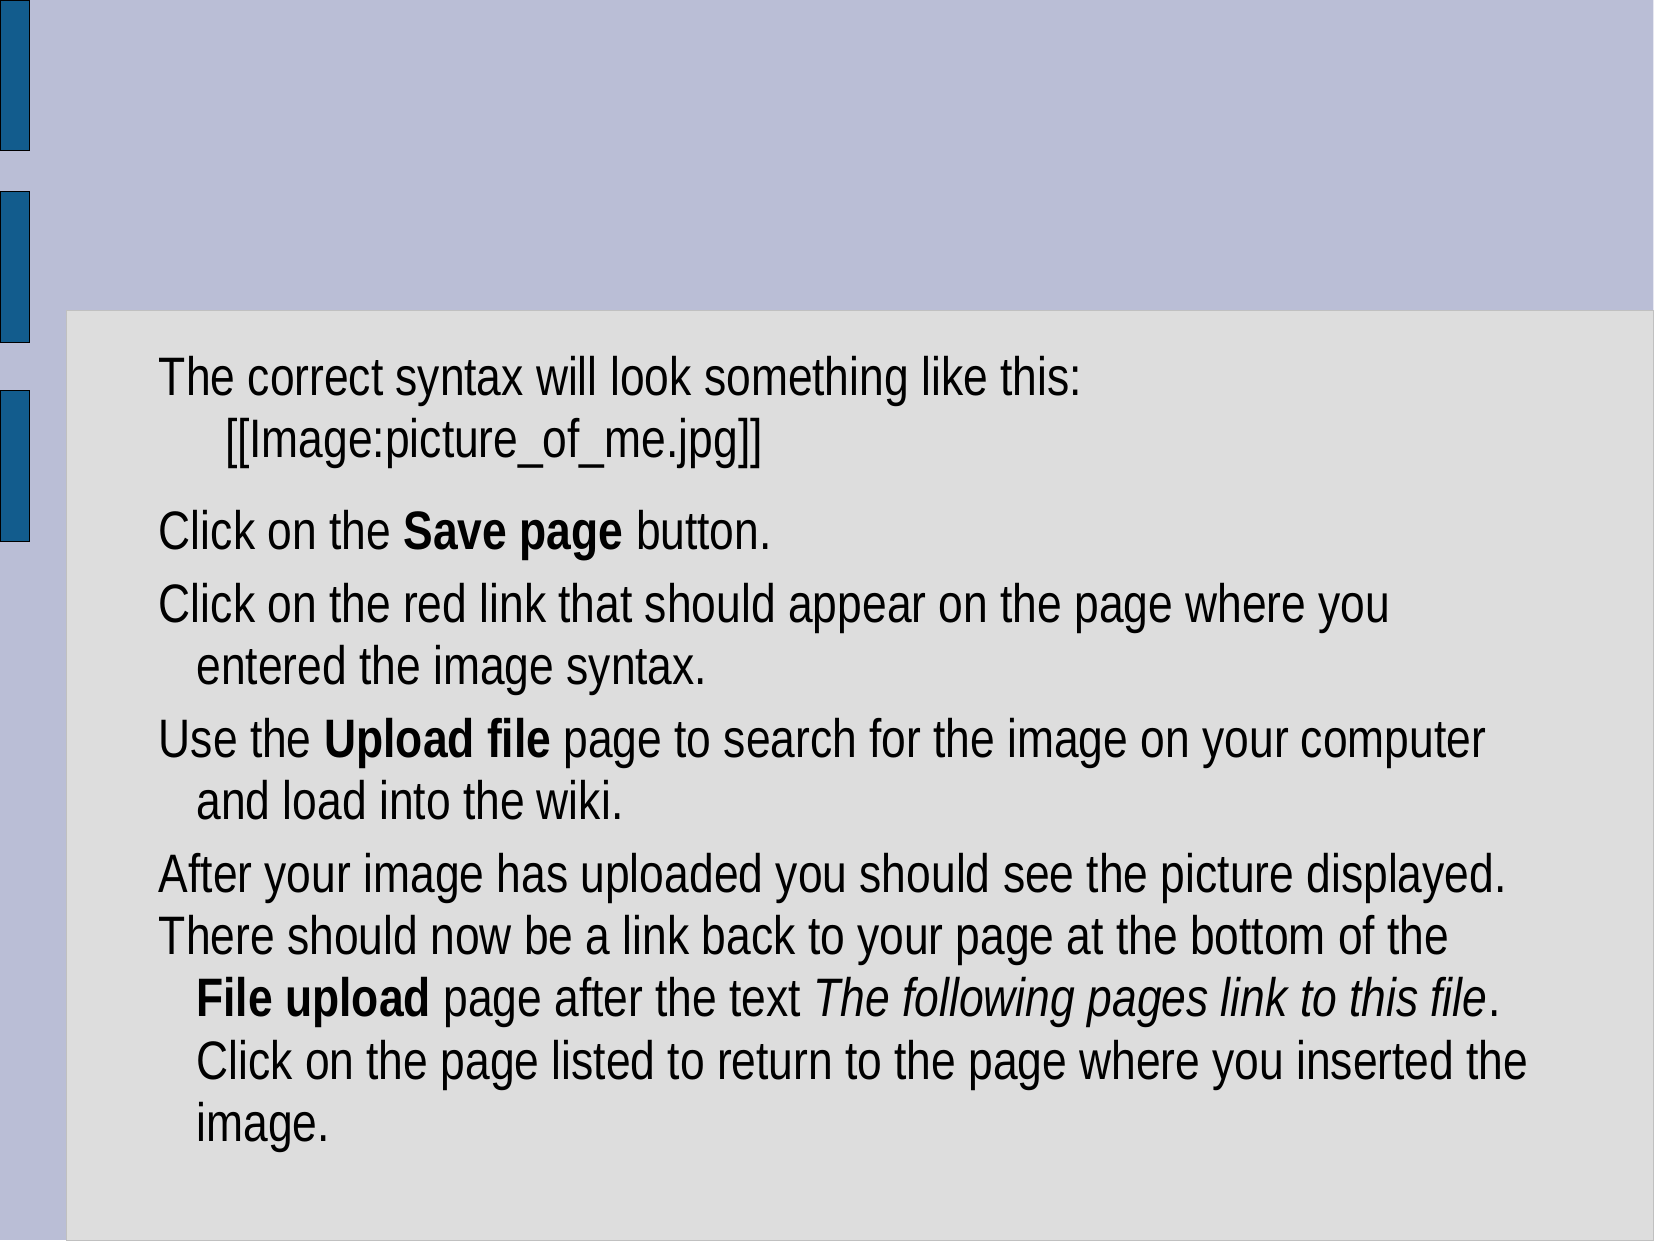

# The correct syntax will look something like this:
 [[Image:picture_of_me.jpg]]
Click on the Save page button.
Click on the red link that should appear on the page where you entered the image syntax.
Use the Upload file page to search for the image on your computer and load into the wiki.
After your image has uploaded you should see the picture displayed.
There should now be a link back to your page at the bottom of the File upload page after the text The following pages link to this file. Click on the page listed to return to the page where you inserted the image.